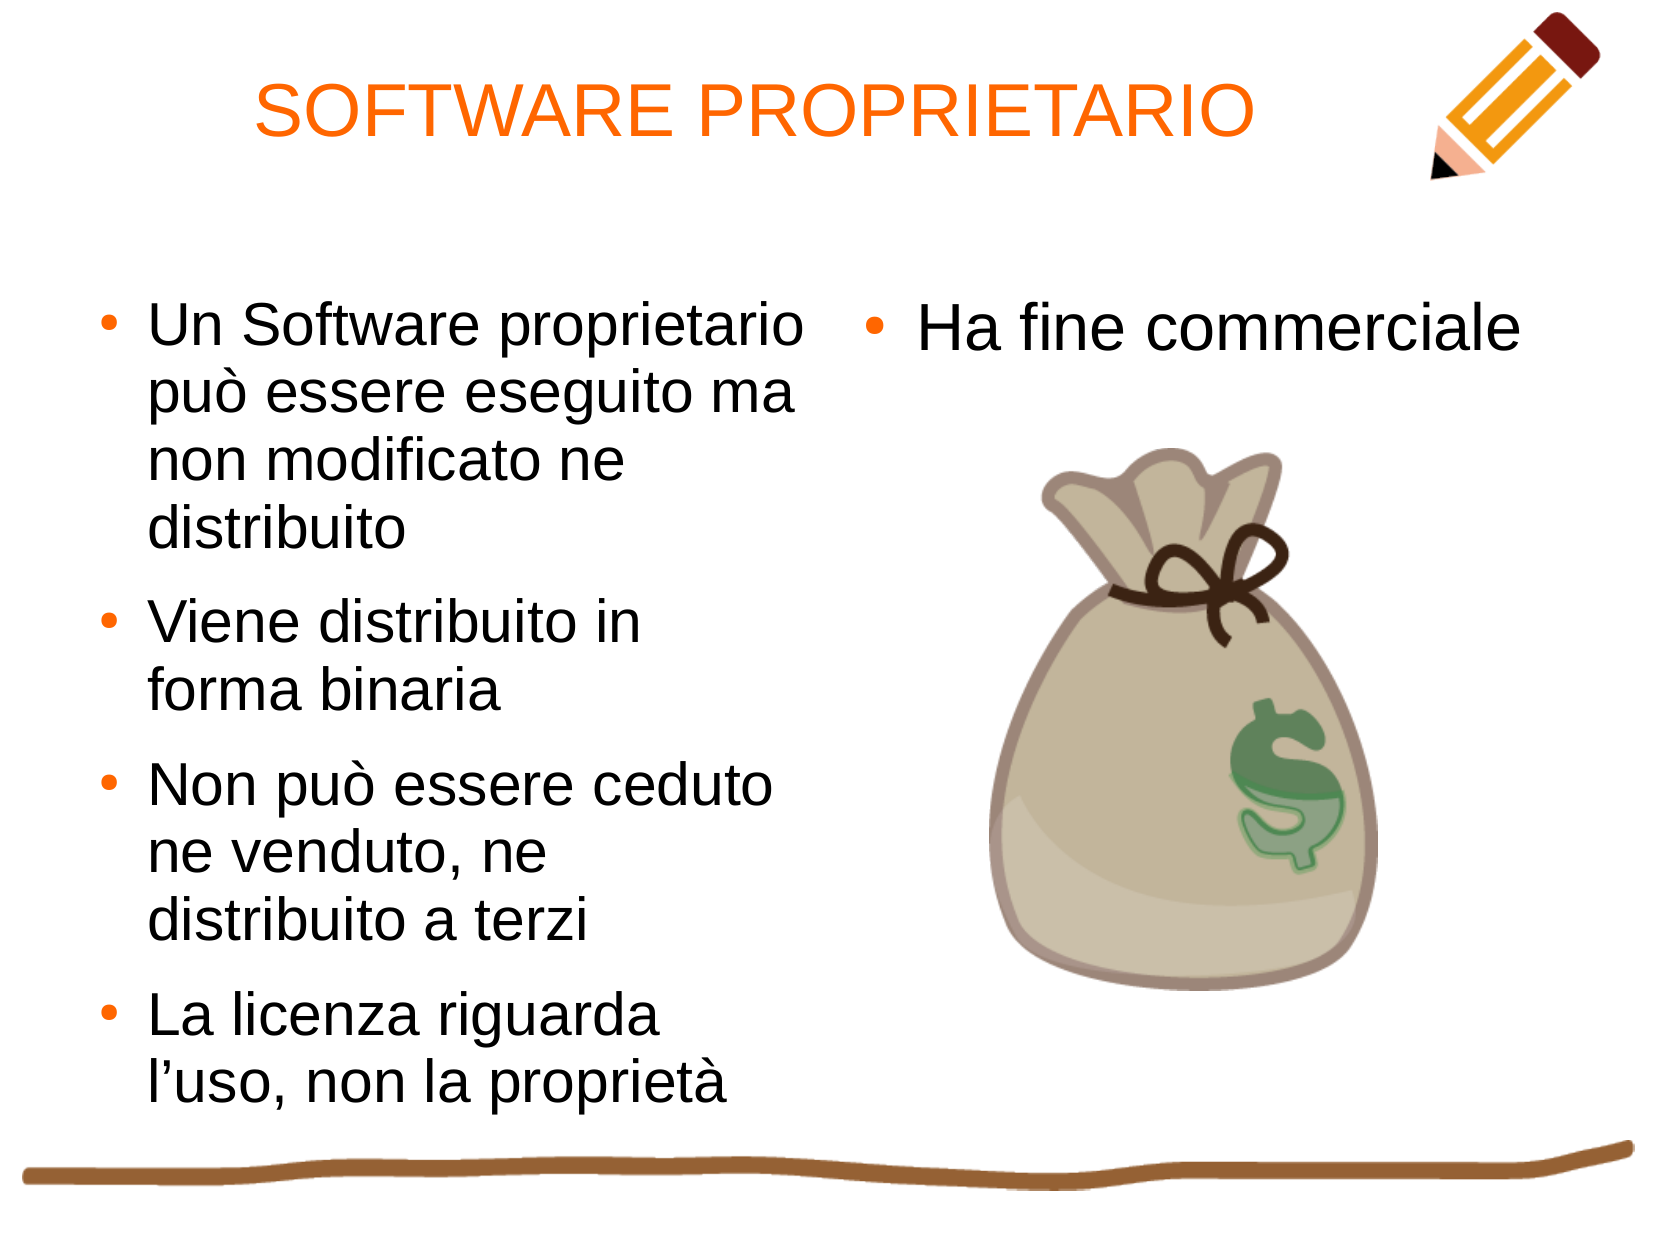

# SOFTWARE PROPRIETARIO
Un Software proprietario può essere eseguito ma non modificato ne distribuito
Viene distribuito in forma binaria
Non può essere ceduto ne venduto, ne distribuito a terzi
La licenza riguarda l’uso, non la proprietà
Ha fine commerciale